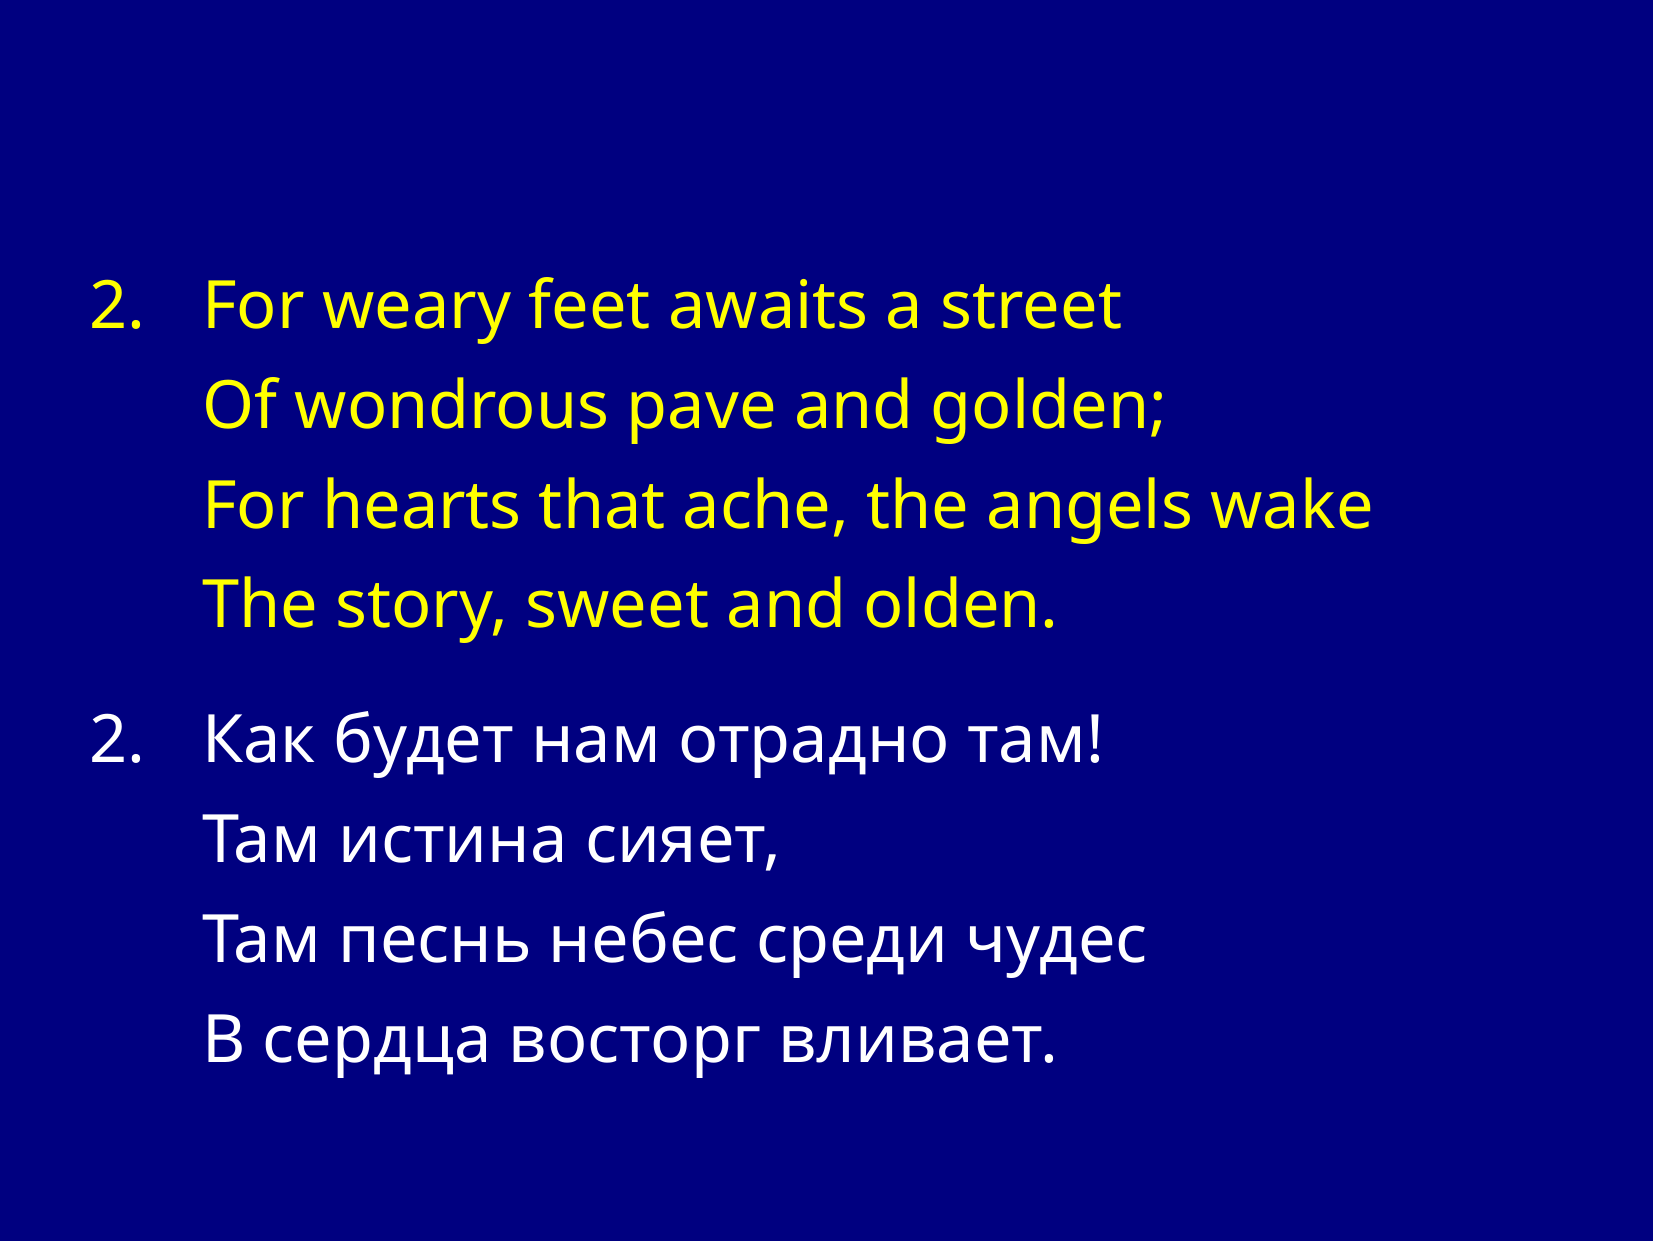

2.	For weary feet awaits a street
	Of wondrous pave and golden;
	For hearts that ache, the angels wake
	The story, sweet and olden.
2.	Как будет нам отрадно там!
	Там истина сияет,
	Там песнь небес среди чудес
	В сердца восторг вливает.